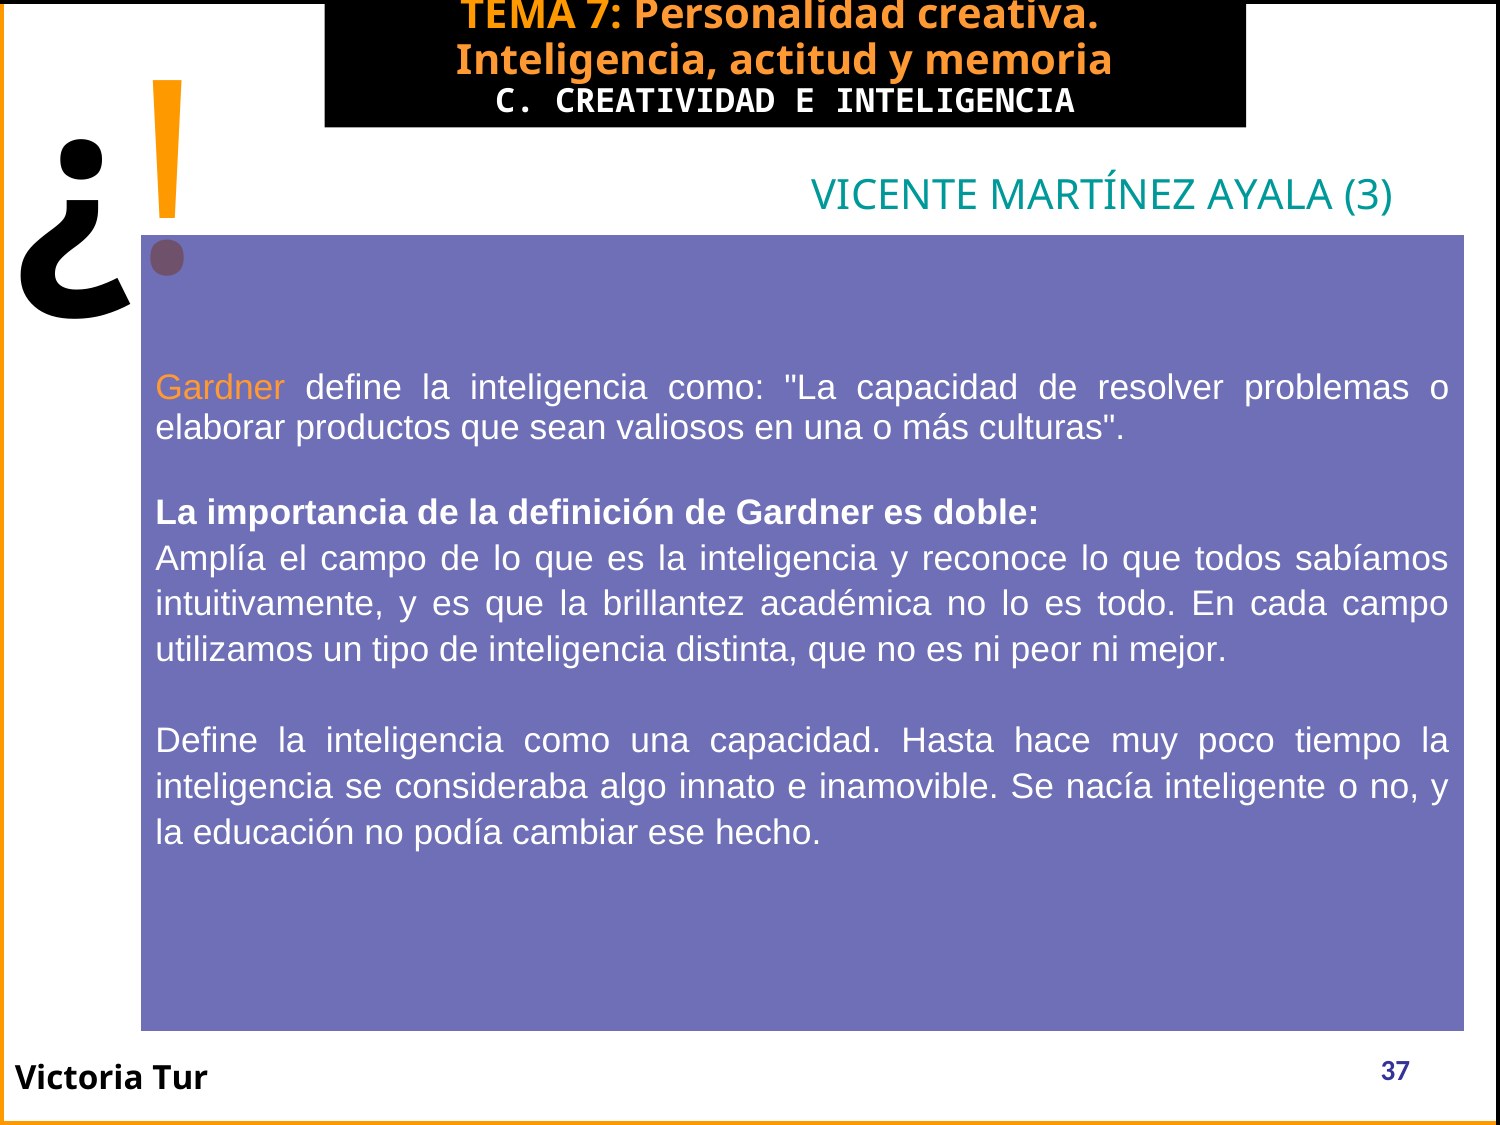

VICENTE MARTÍNEZ AYALA (3)
Gardner define la inteligencia como: "La capacidad de resolver problemas o elaborar productos que sean valiosos en una o más culturas".
La importancia de la definición de Gardner es doble:
Amplía el campo de lo que es la inteligencia y reconoce lo que todos sabíamos intuitivamente, y es que la brillantez académica no lo es todo. En cada campo utilizamos un tipo de inteligencia distinta, que no es ni peor ni mejor.
Define la inteligencia como una capacidad. Hasta hace muy poco tiempo la inteligencia se consideraba algo innato e inamovible. Se nacía inteligente o no, y la educación no podía cambiar ese hecho.